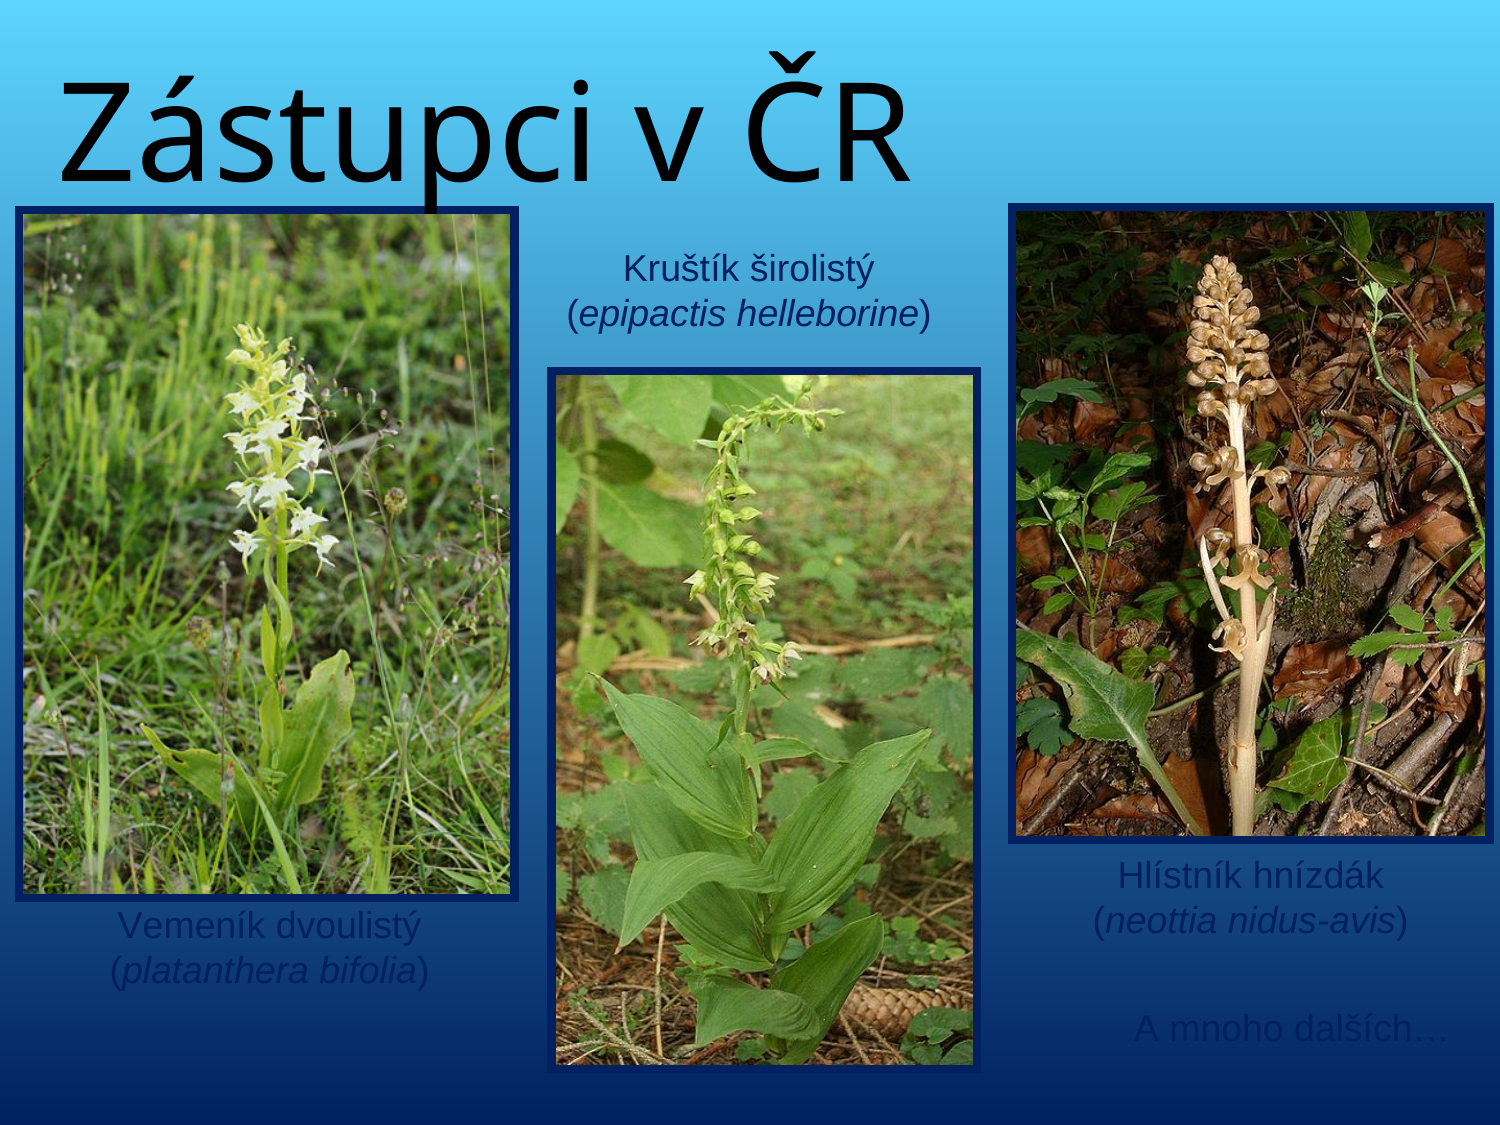

Zástupci v ČR
Kruštík širolistý
(epipactis helleborine)
Hlístník hnízdák
(neottia nidus-avis)
Vemeník dvoulistý (platanthera bifolia)
A mnoho dalších…